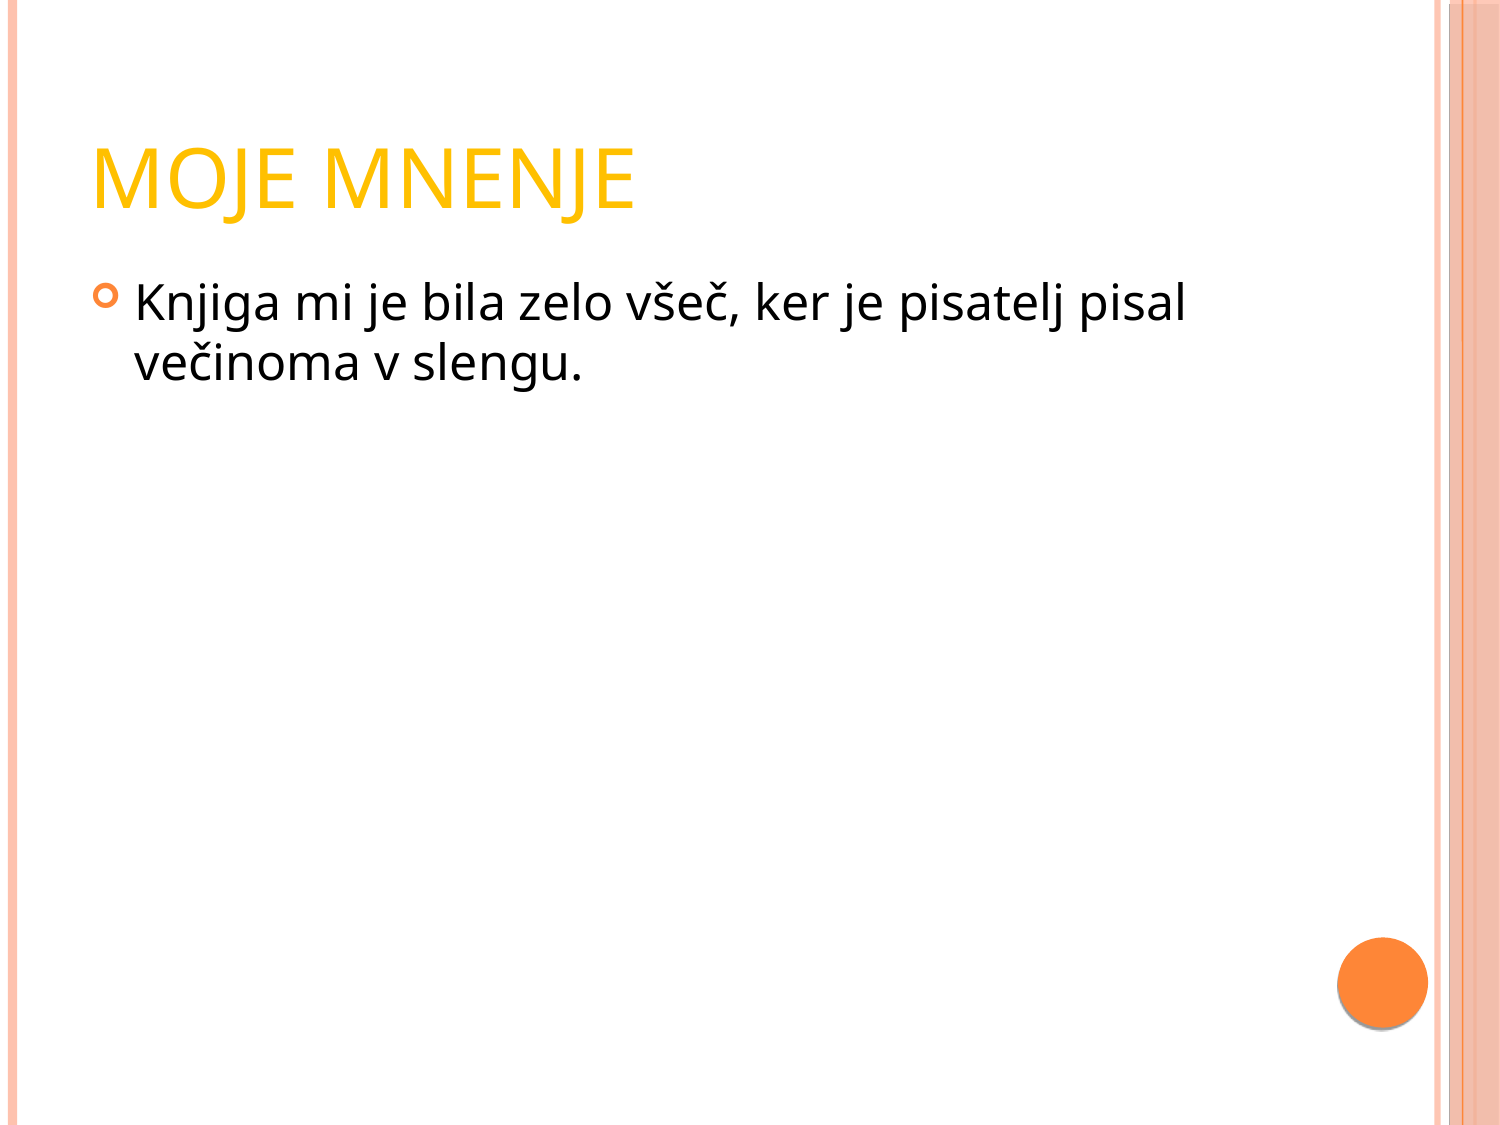

# Moje mnenje
Knjiga mi je bila zelo všeč, ker je pisatelj pisal večinoma v slengu.